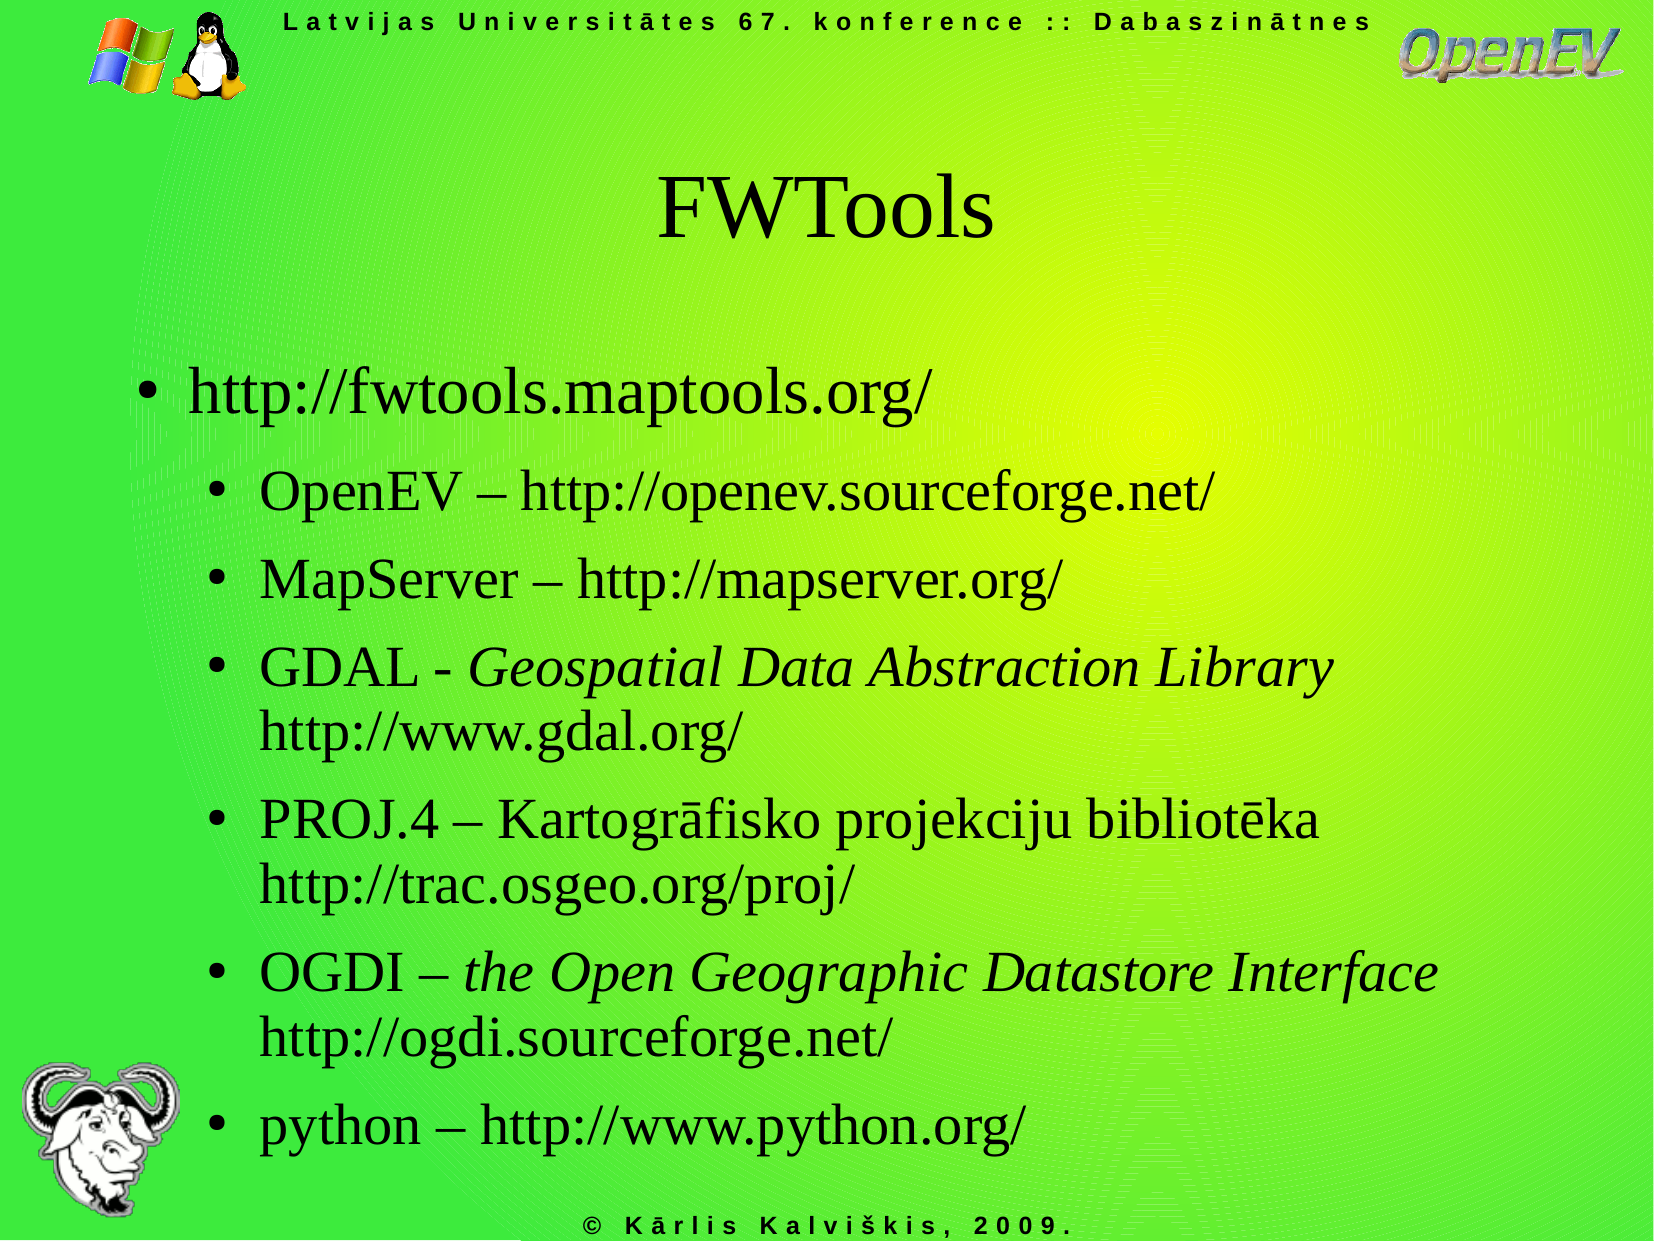

# FWTools
http://fwtools.maptools.org/
OpenEV – http://openev.sourceforge.net/
MapServer – http://mapserver.org/
GDAL - Geospatial Data Abstraction Library
http://www.gdal.org/
PROJ.4 – Kartogrāfisko projekciju bibliotēka
http://trac.osgeo.org/proj/
OGDI – the Open Geographic Datastore Interface
http://ogdi.sourceforge.net/
python – http://www.python.org/